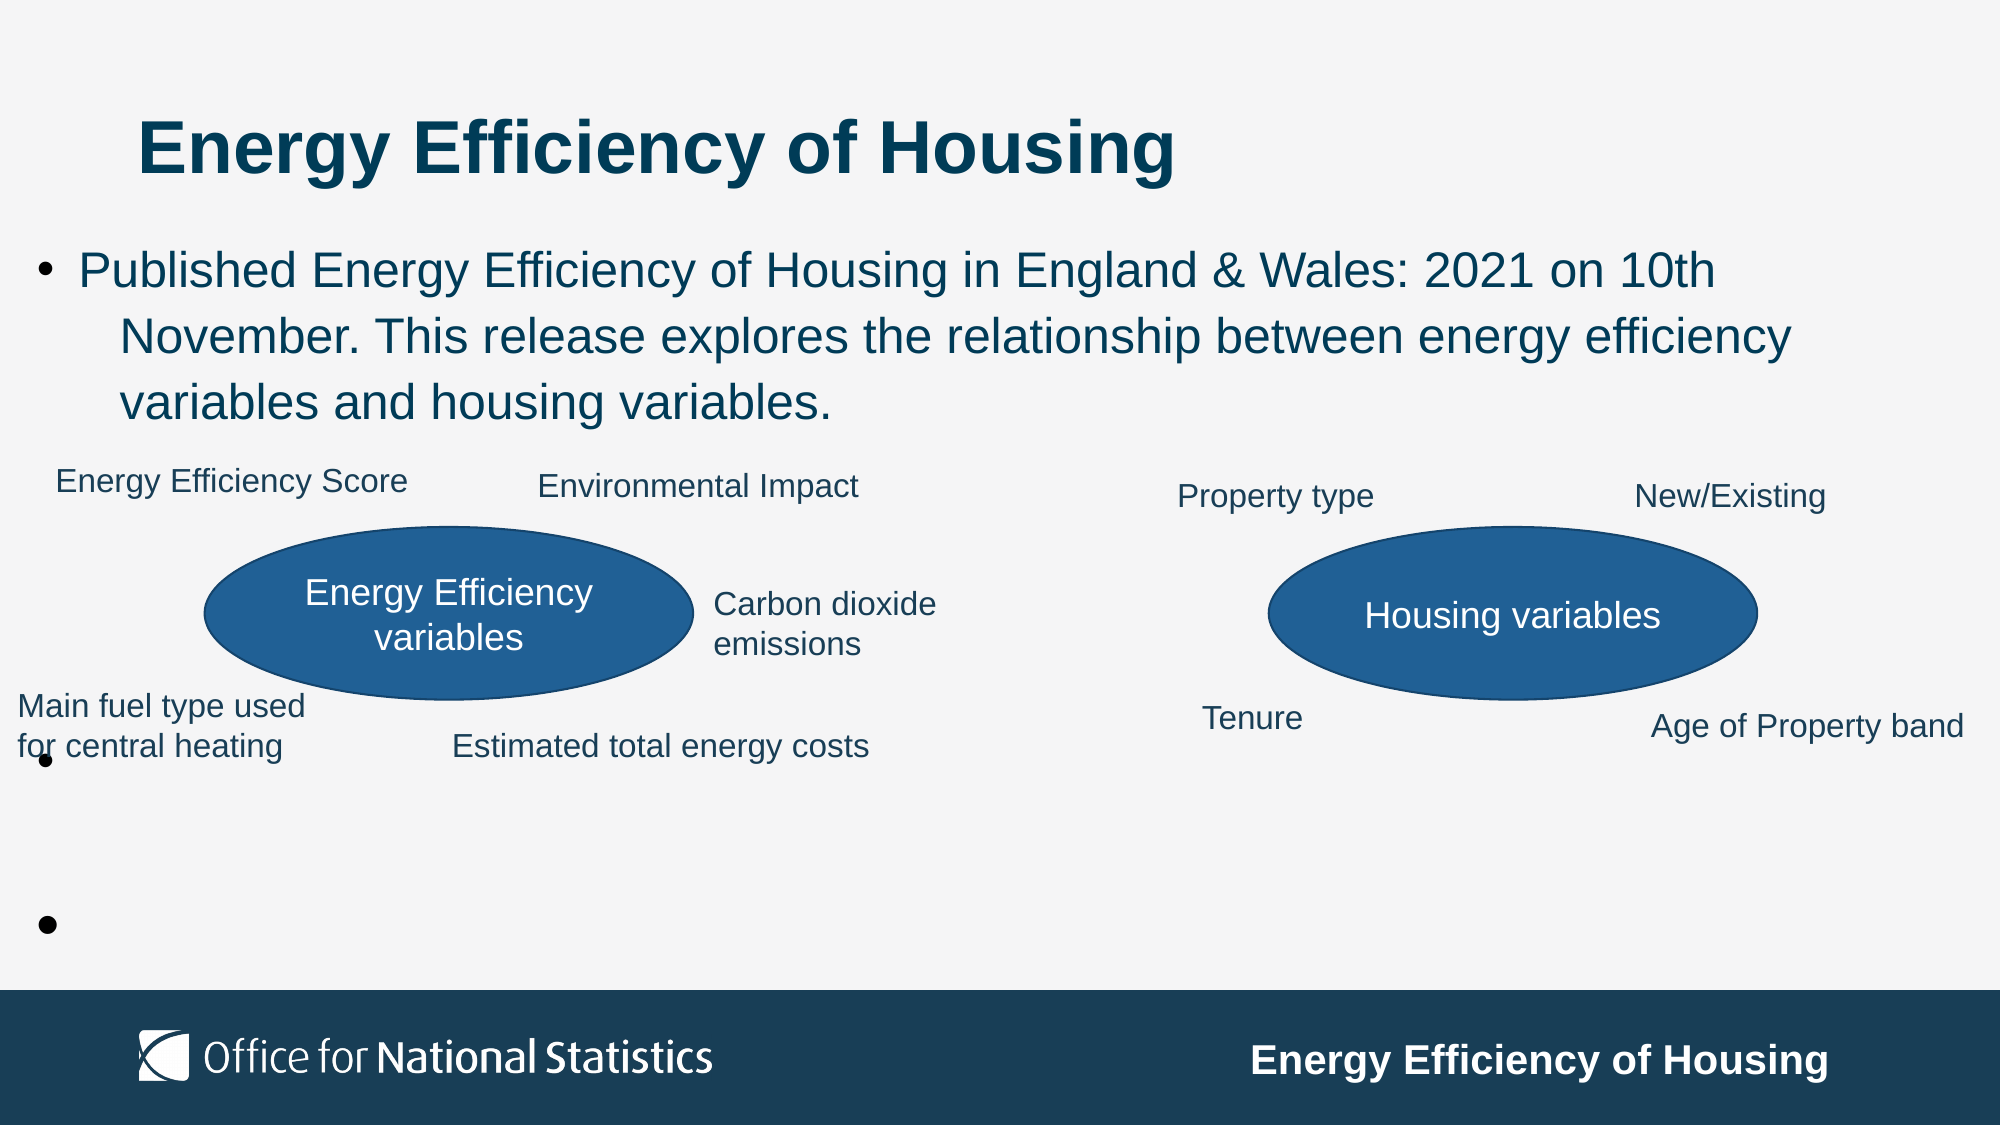

# Energy Efficiency of Housing
Published Energy Efficiency of Housing in England & Wales: 2021 on 10th November. This release explores the relationship between energy efficiency variables and housing variables.
Energy Efficiency Score
Environmental Impact
Property type
New/Existing
Energy Efficiency variables
Housing variables
Carbon dioxide
emissions
Main fuel type used for central heating
Tenure
Age of Property band
Estimated total energy costs
Energy Efficiency of Housing